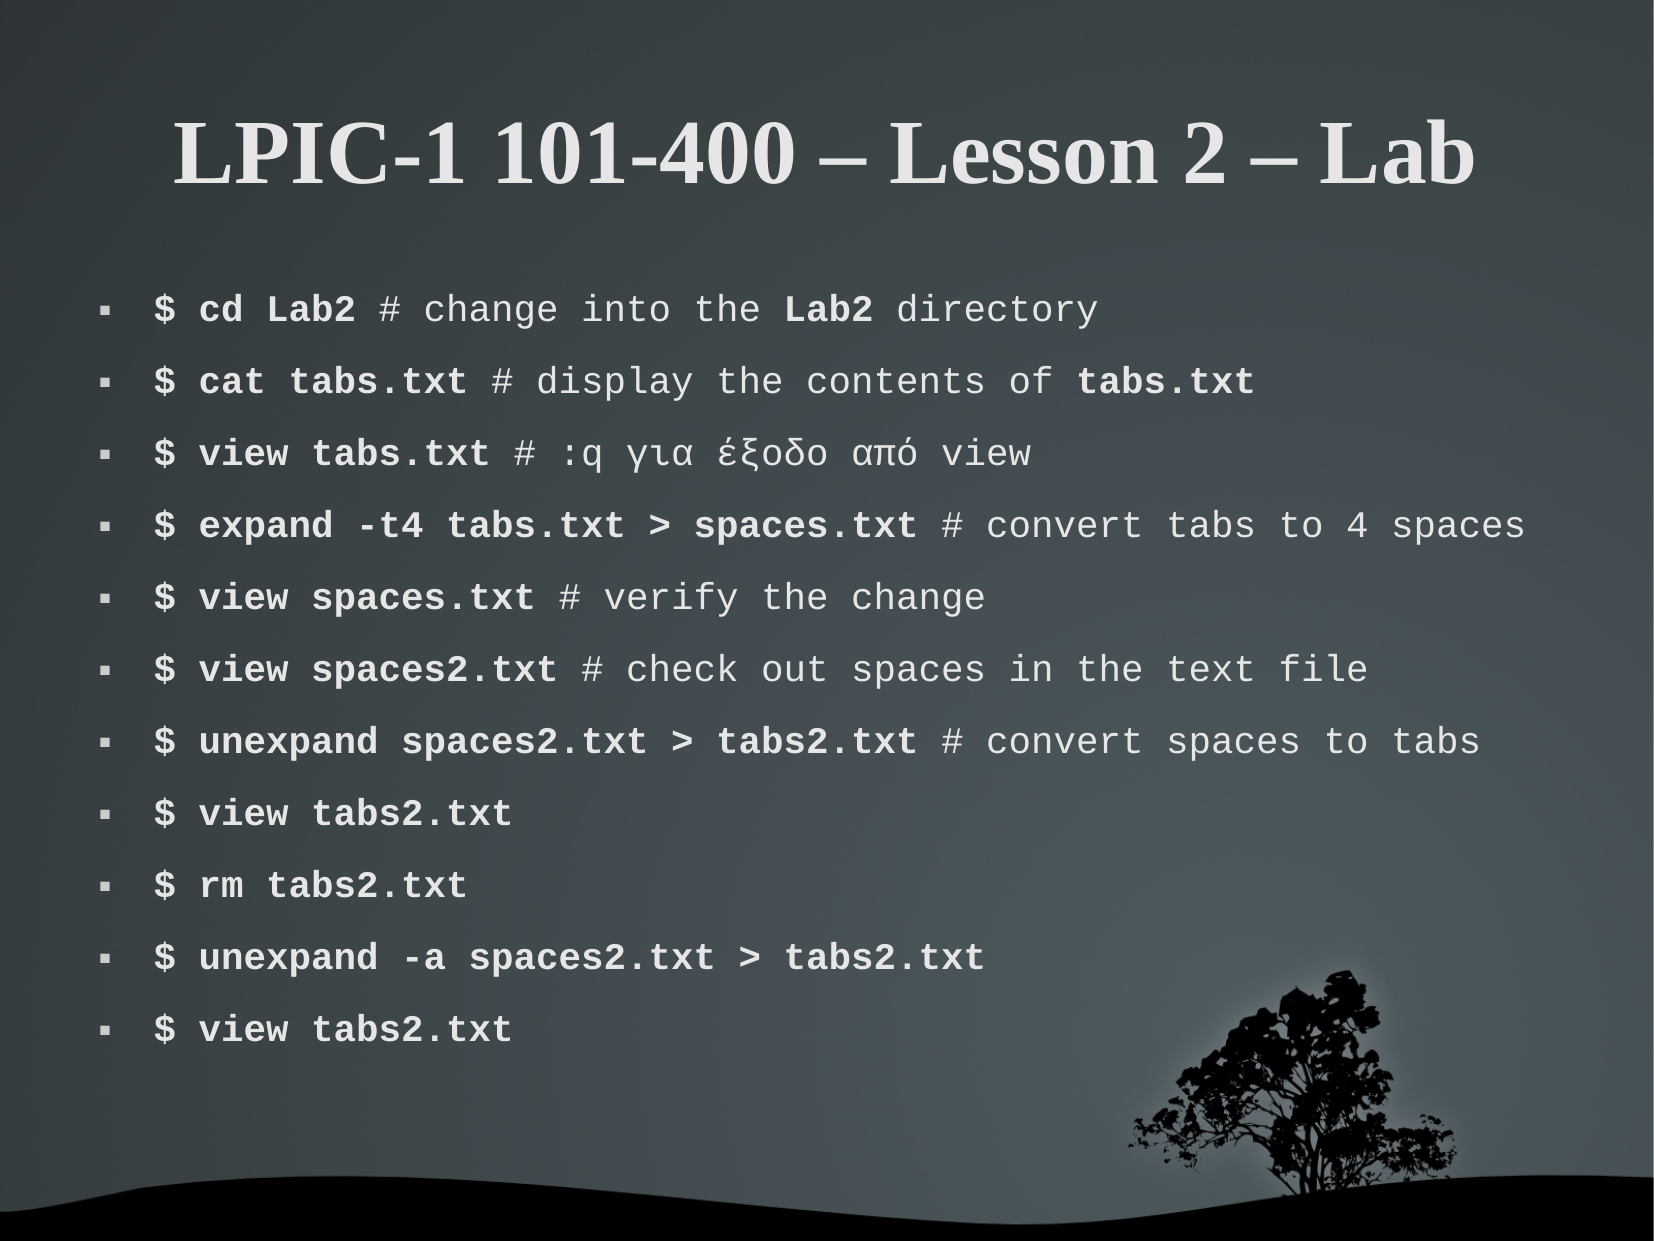

# LPIC-1 101-400 – Lesson 2 – Lab
$ cd Lab2 # change into the Lab2 directory
$ cat tabs.txt # display the contents of tabs.txt
$ view tabs.txt # :q για έξοδο από view
$ expand -t4 tabs.txt > spaces.txt # convert tabs to 4 spaces
$ view spaces.txt # verify the change
$ view spaces2.txt # check out spaces in the text file
$ unexpand spaces2.txt > tabs2.txt # convert spaces to tabs
$ view tabs2.txt
$ rm tabs2.txt
$ unexpand -a spaces2.txt > tabs2.txt
$ view tabs2.txt